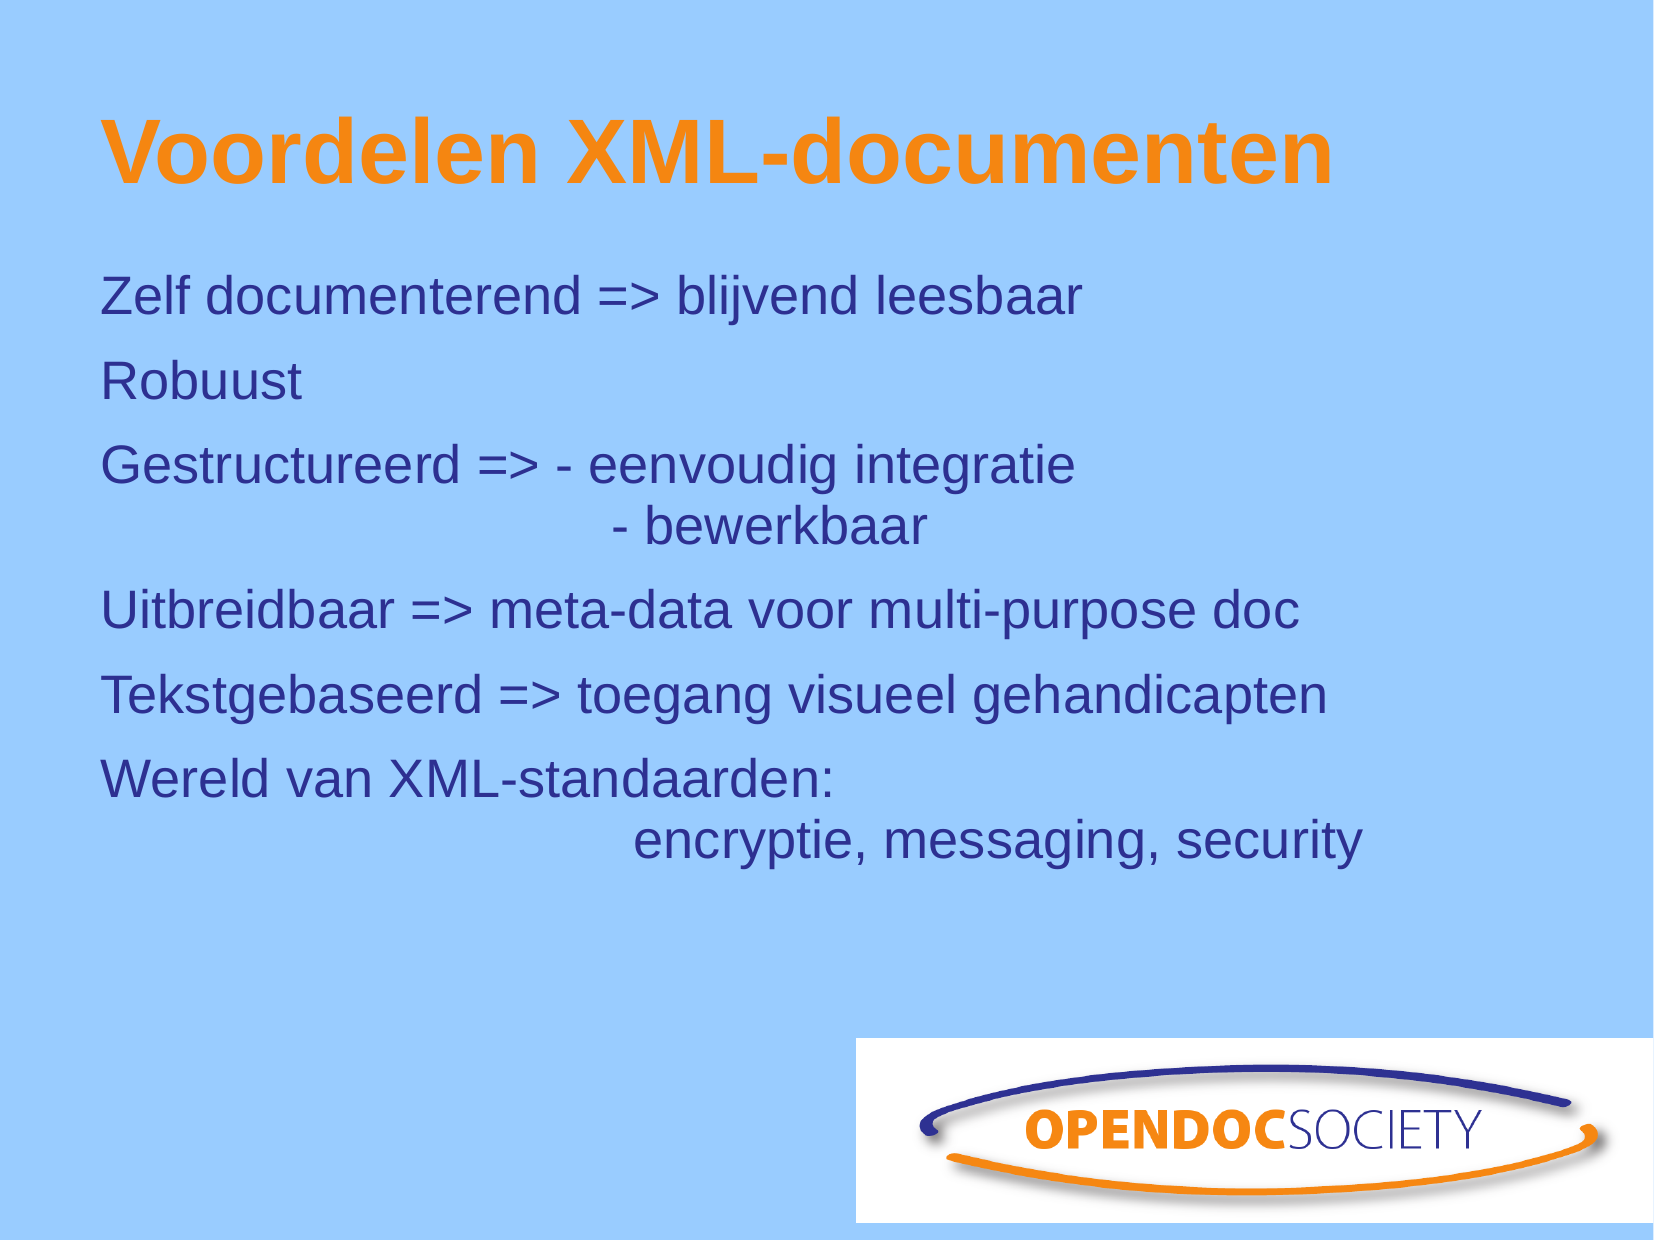

# Voordelen XML-documenten
Zelf documenterend => blijvend leesbaar
Robuust
Gestructureerd => - eenvoudig integratie
						 - bewerkbaar
Uitbreidbaar => meta-data voor multi-purpose doc
Tekstgebaseerd => toegang visueel gehandicapten
Wereld van XML-standaarden:
 encryptie, messaging, security